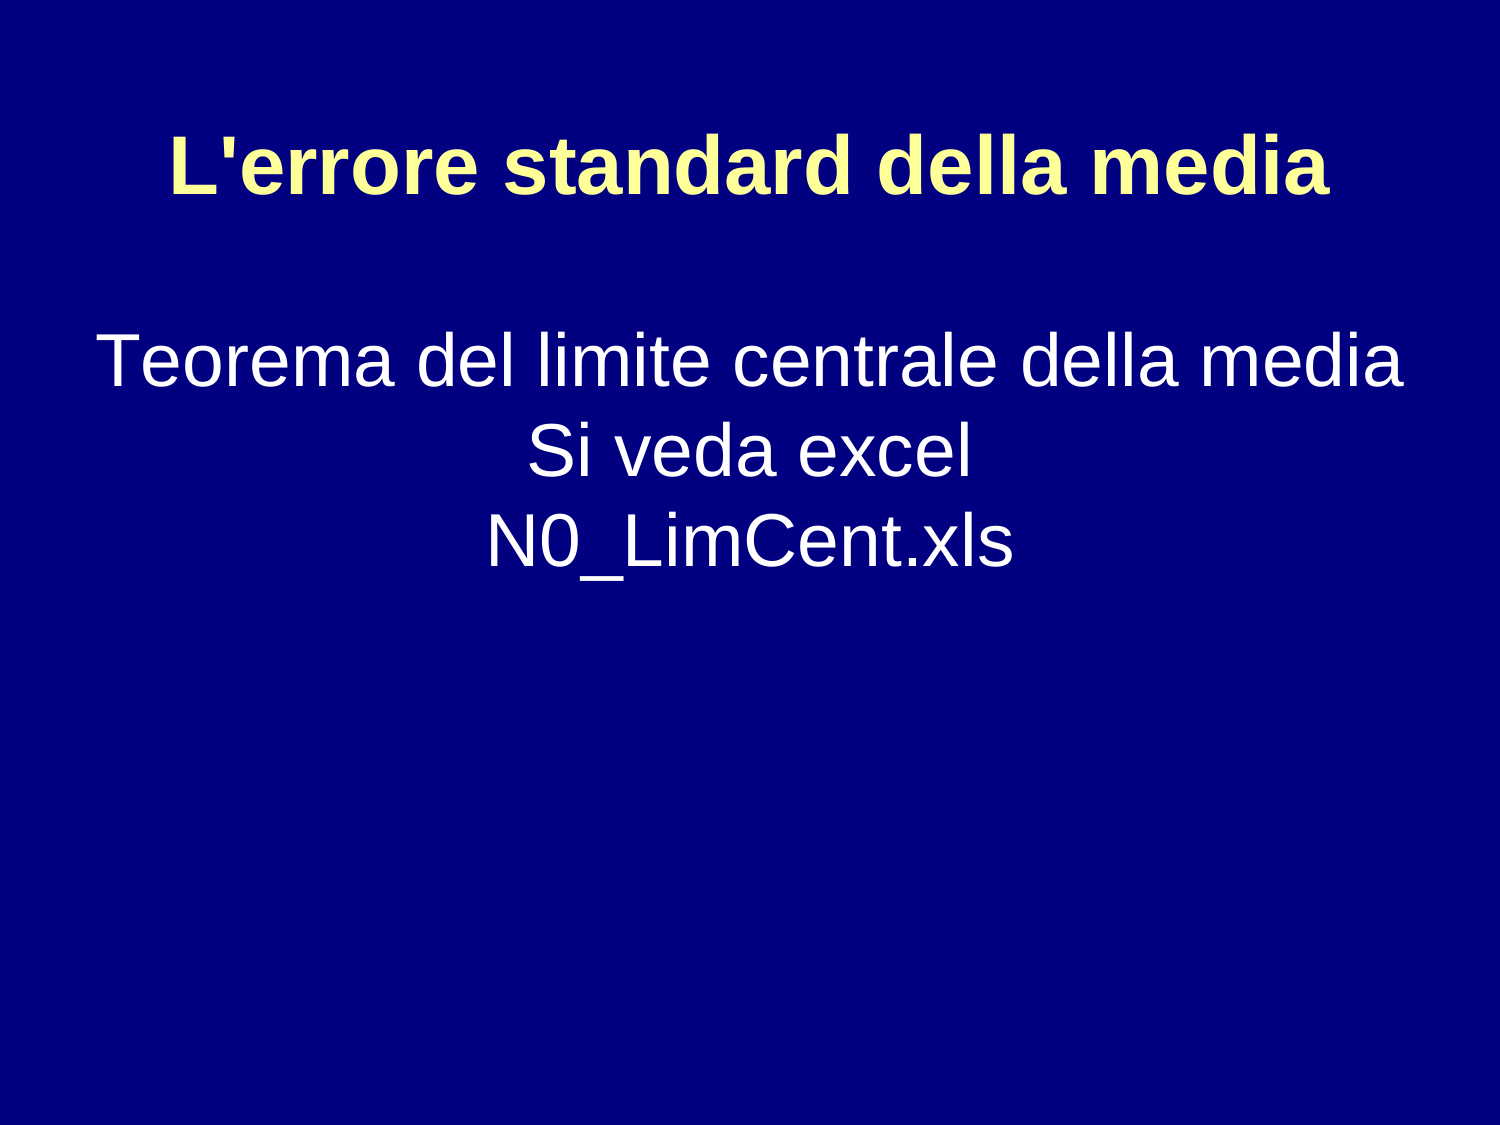

L'errore standard della media
Teorema del limite centrale della media
Si veda excel
N0_LimCent.xls